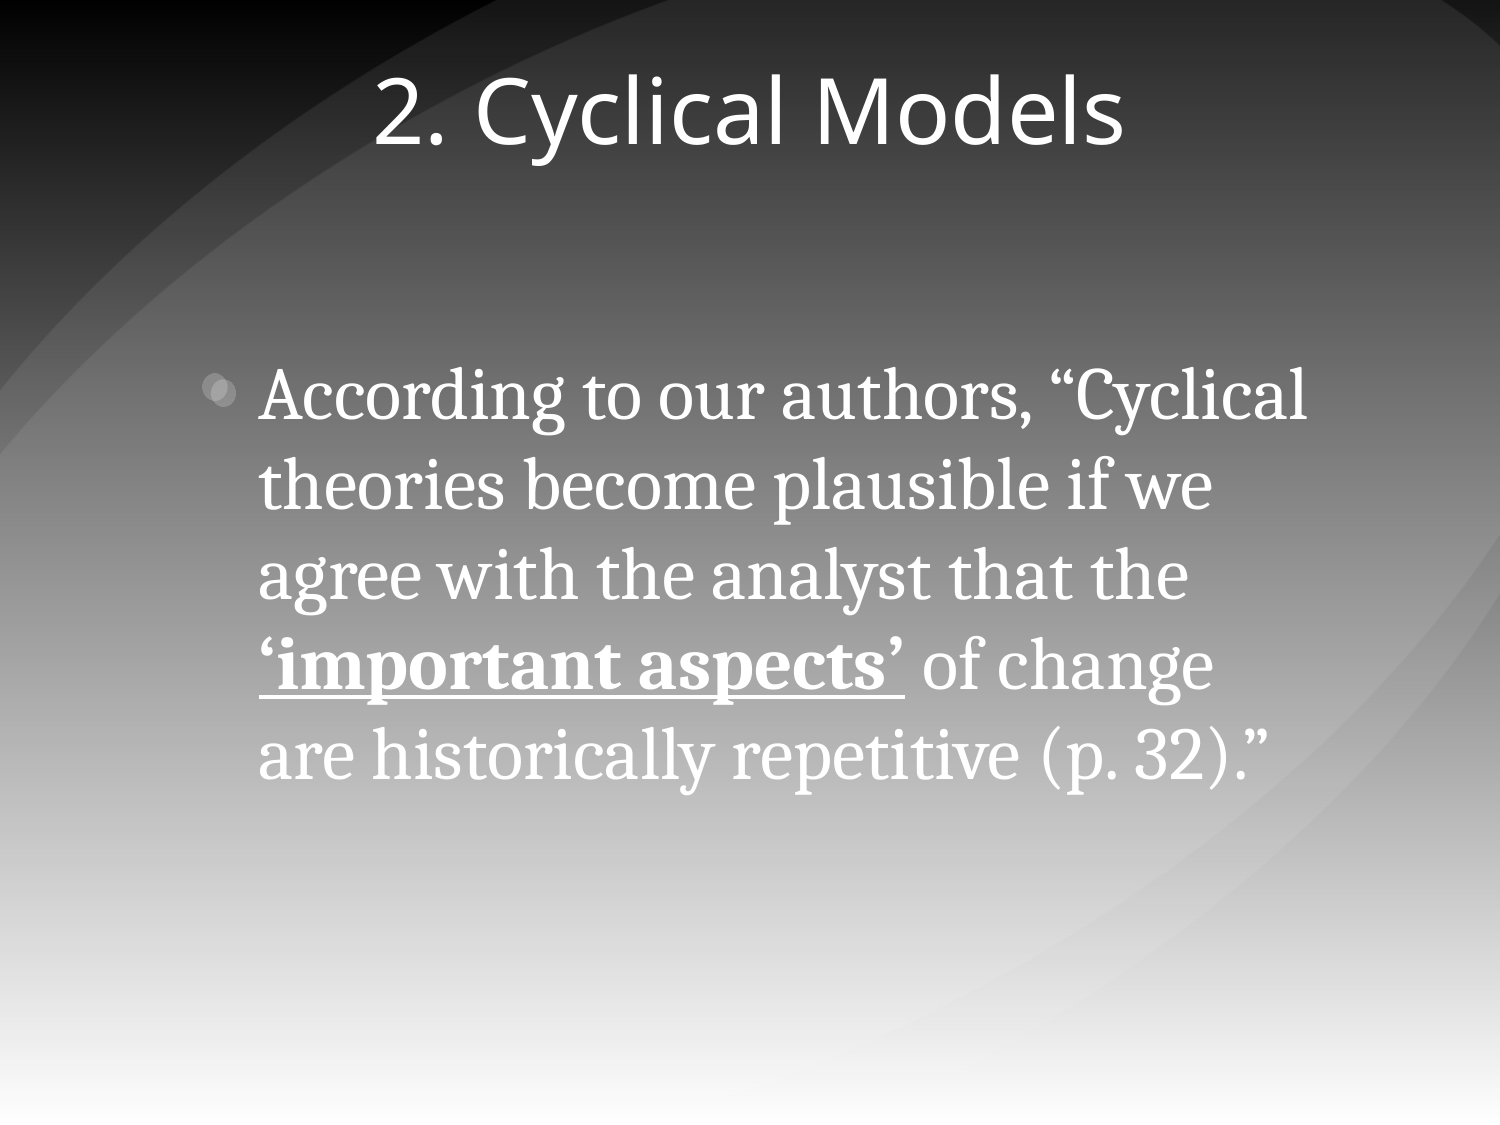

# 2. Cyclical Models
According to our authors, “Cyclical theories become plausible if we agree with the analyst that the ‘important aspects’ of change are historically repetitive (p. 32).”